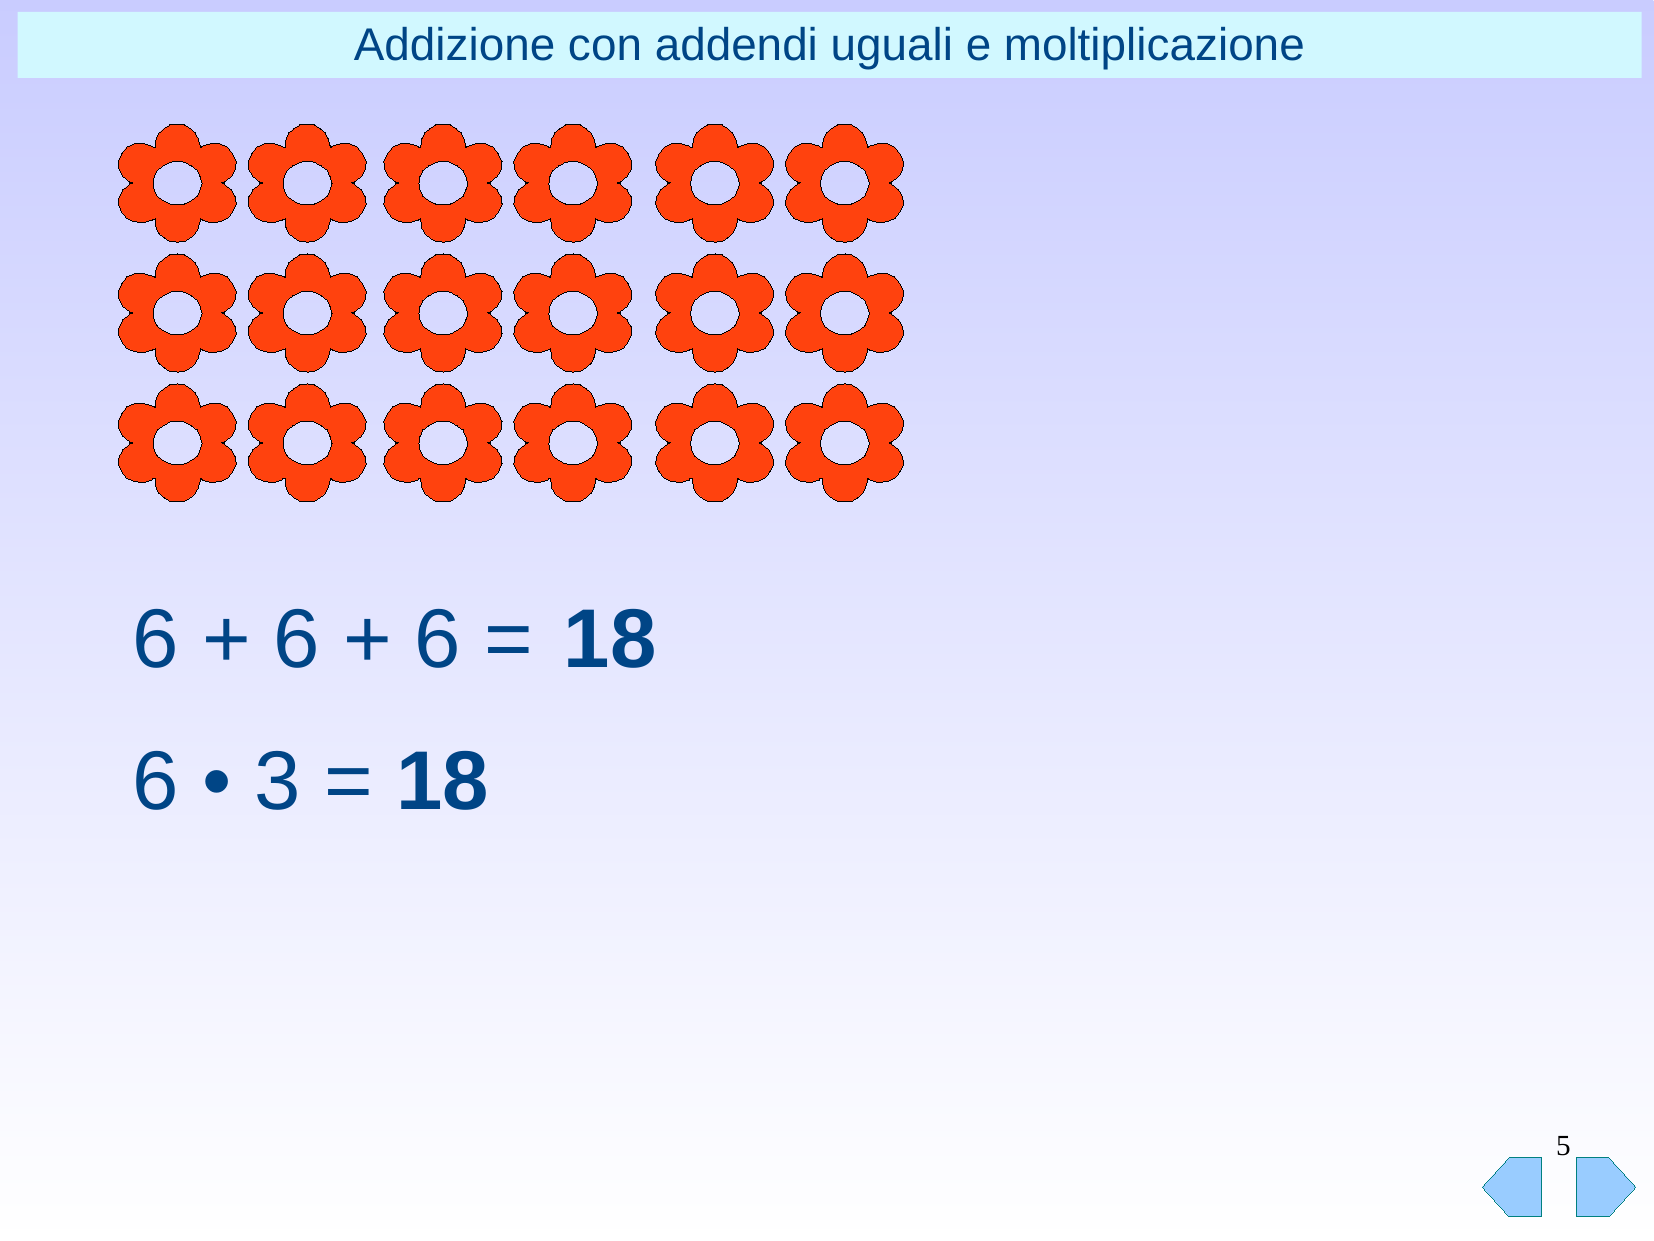

Addizione con addendi uguali e moltiplicazione
6 + 6 + 6 =
18
6 • 3 = 18
5